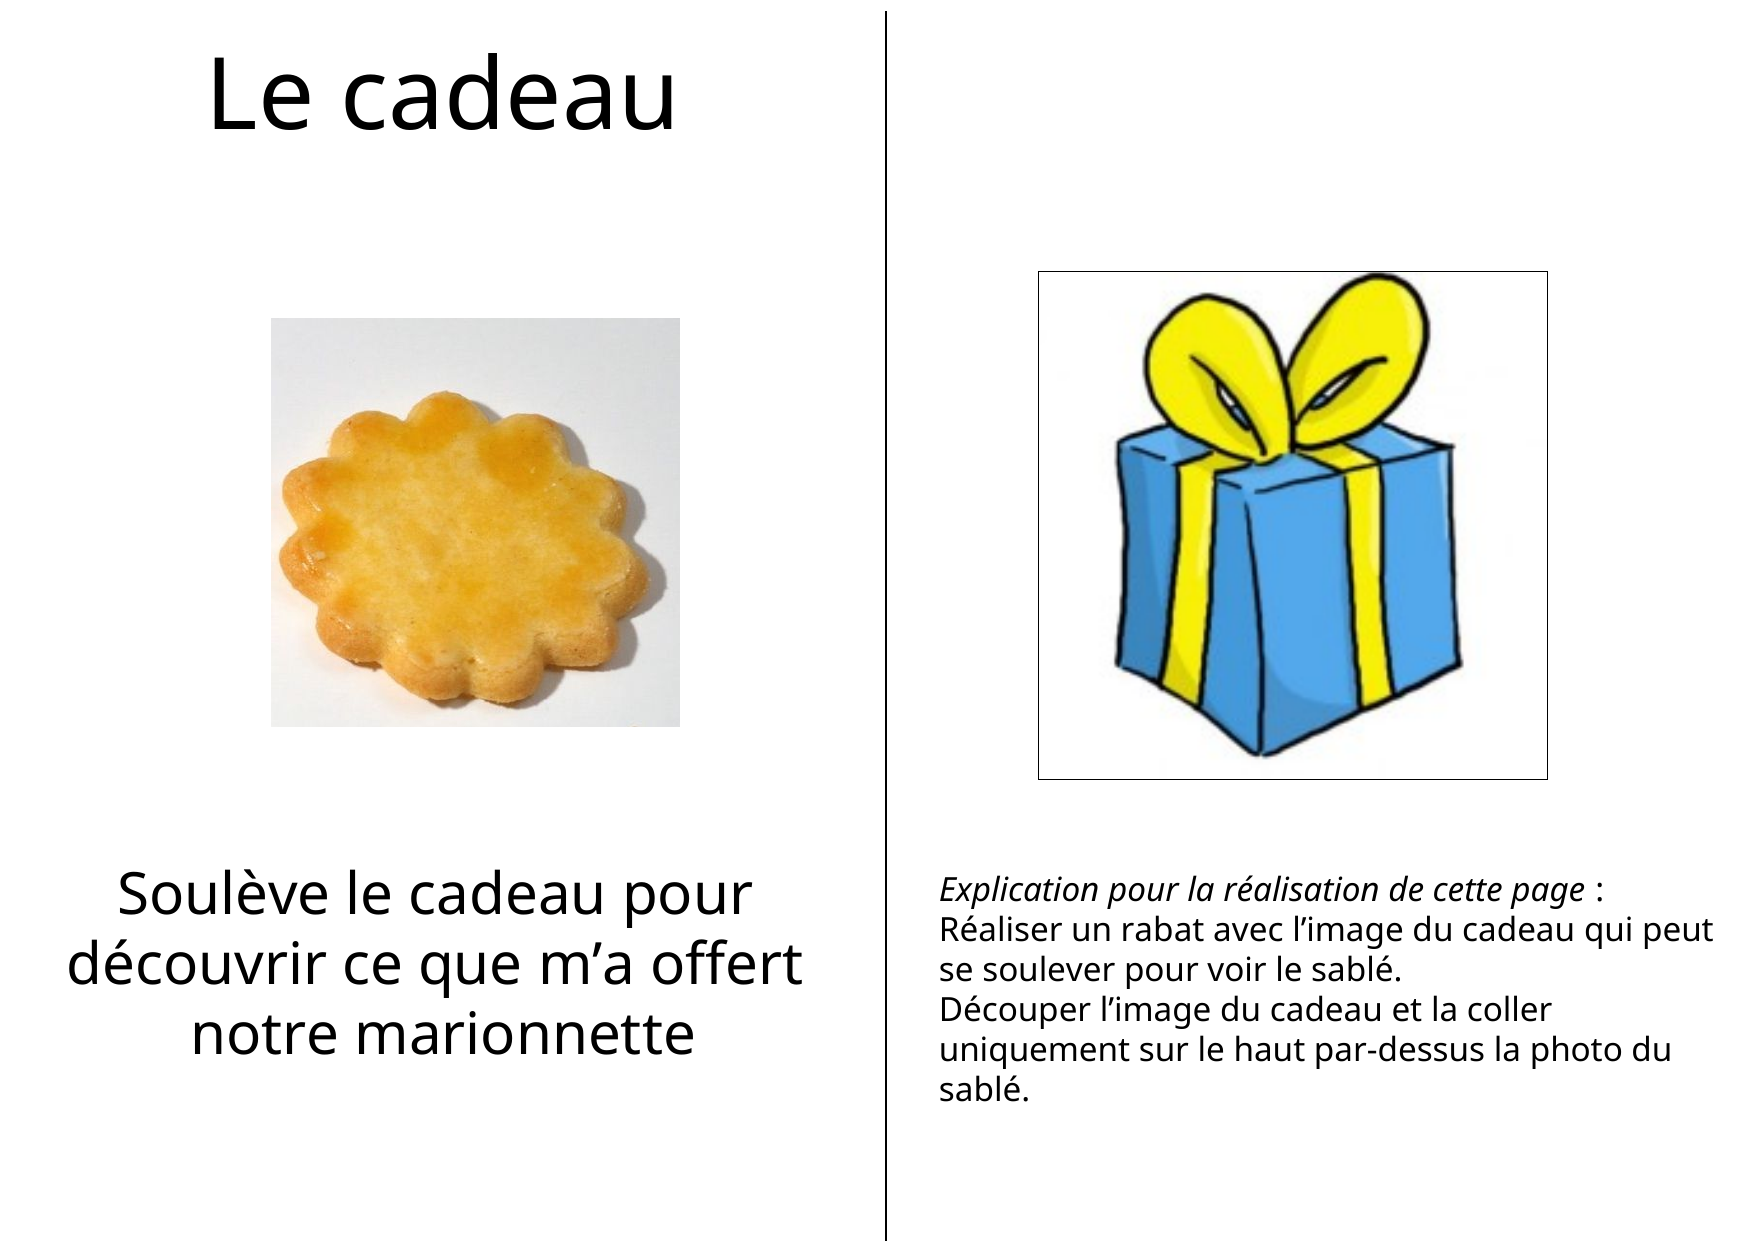

Le cadeau
Soulève le cadeau pour
découvrir ce que m’a offert
notre marionnette
Explication pour la réalisation de cette page :
Réaliser un rabat avec l’image du cadeau qui peut se soulever pour voir le sablé.
Découper l’image du cadeau et la coller
uniquement sur le haut par-dessus la photo du
sablé.